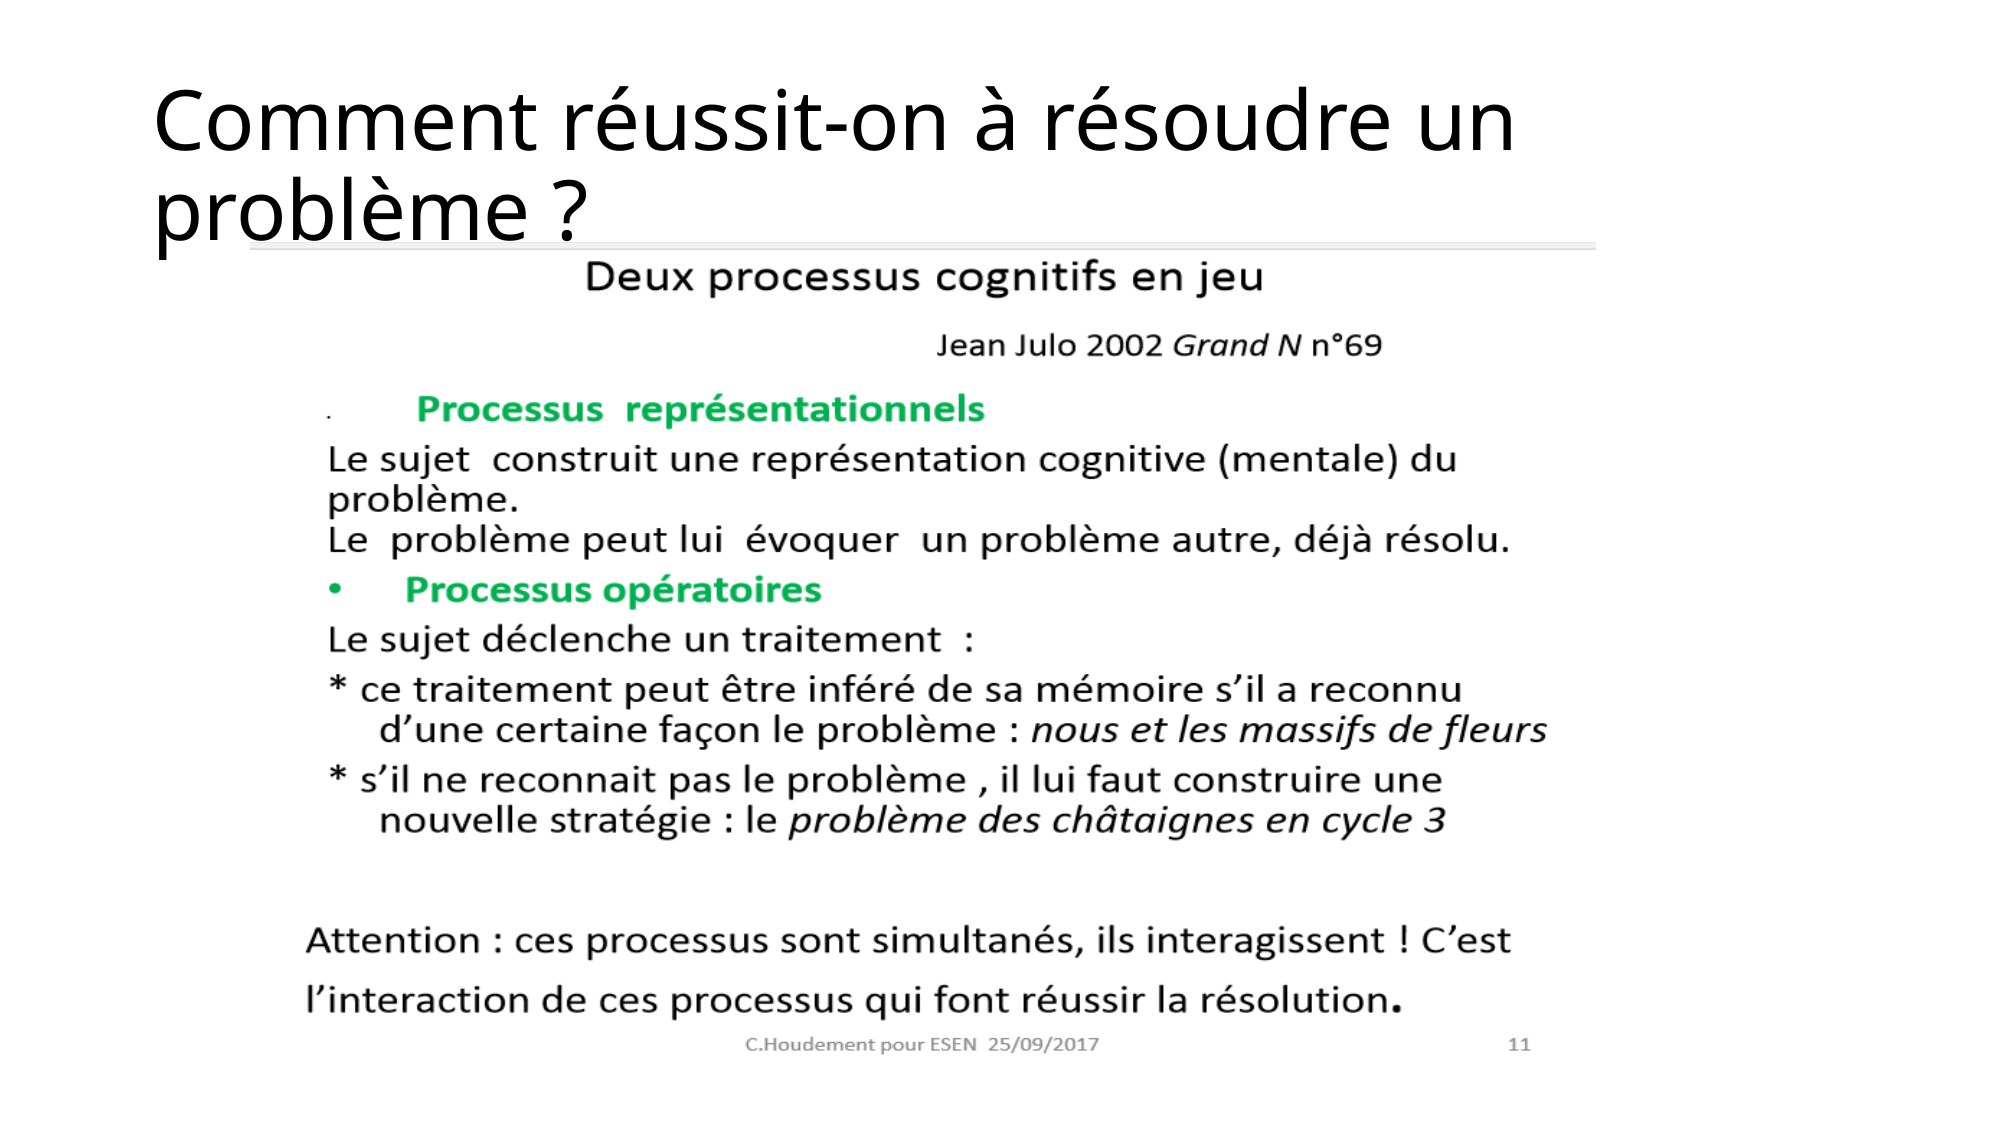

# Comment réussit-on à résoudre un problème ?